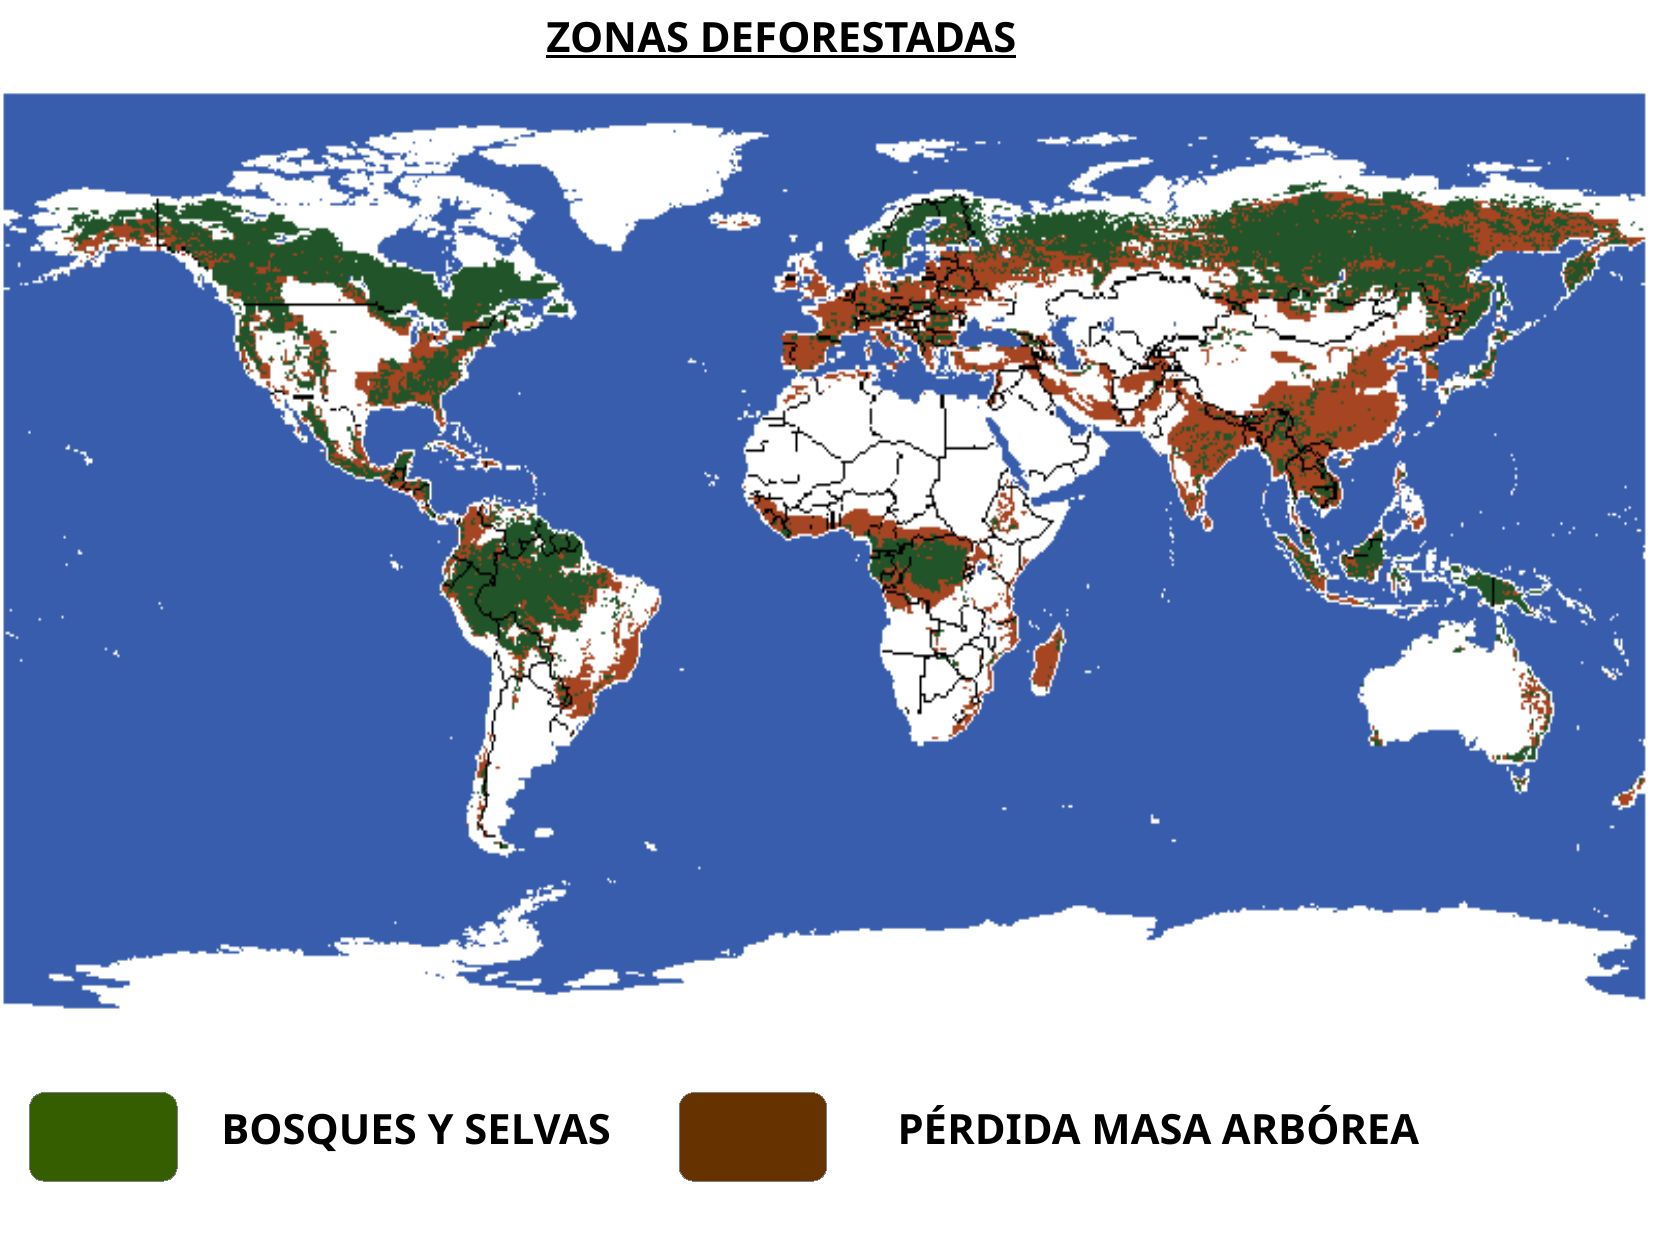

ZONAS DEFORESTADAS
BOSQUES Y SELVAS
PÉRDIDA MASA ARBÓREA